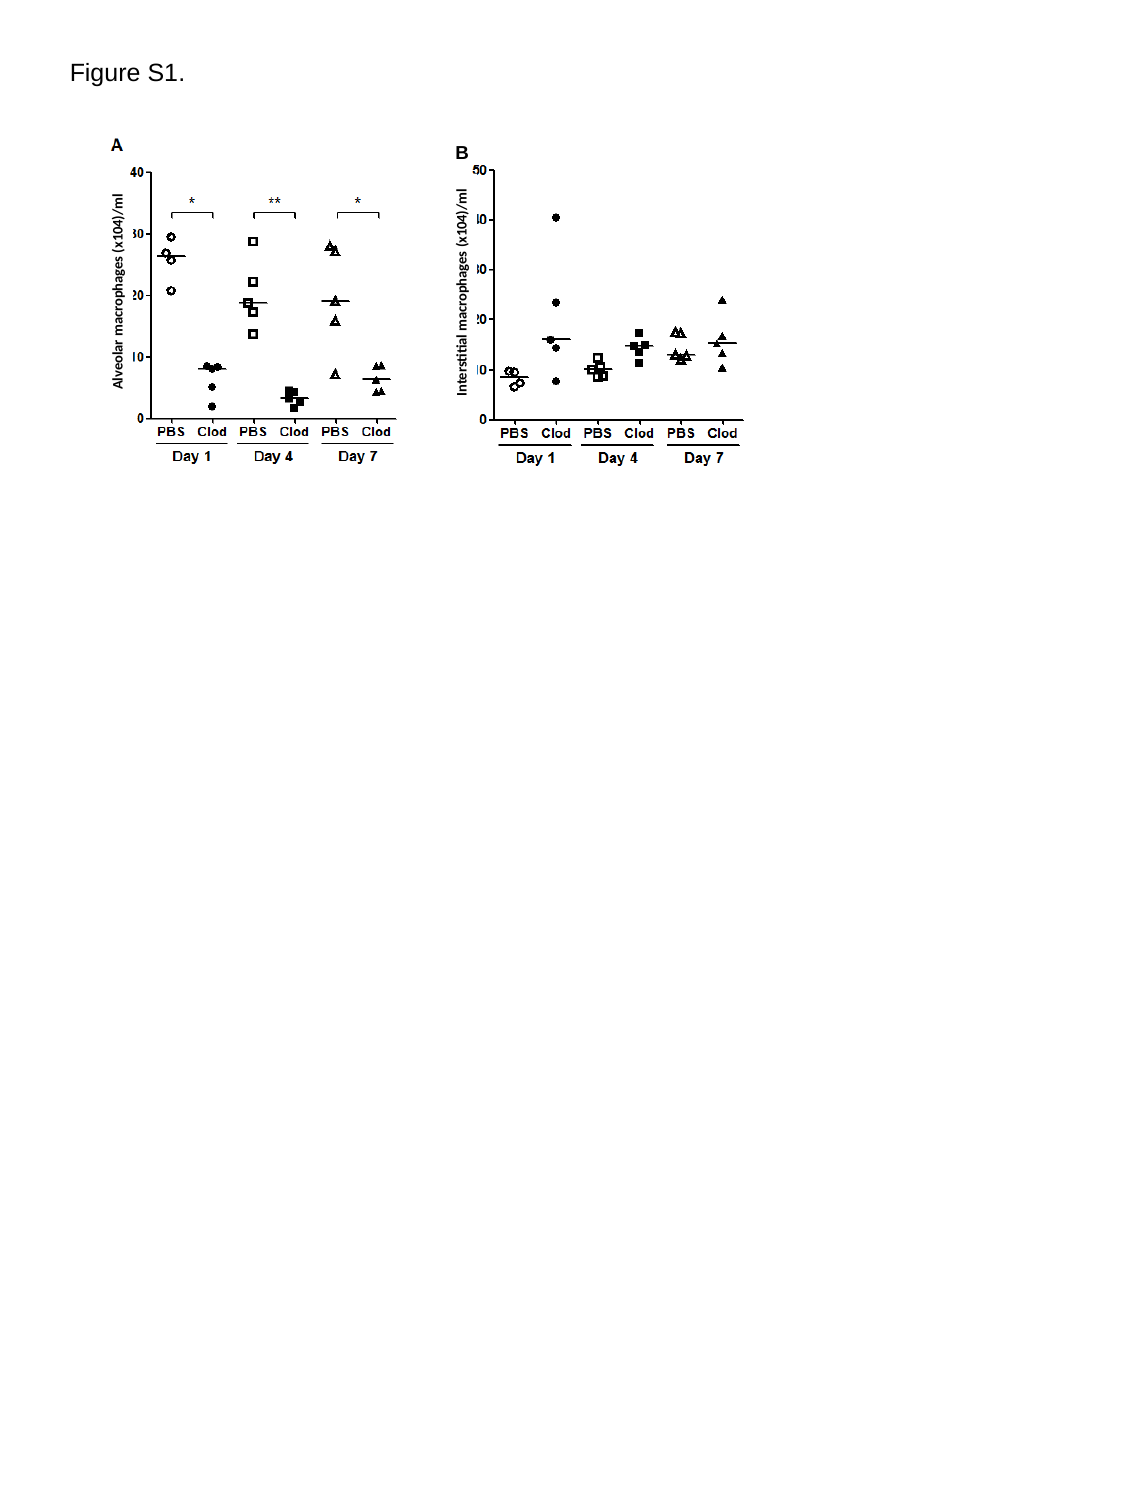

Figure S1.
B
Alveolar macrophages (x104)/ml
Interstitial macrophages (x104)/ml